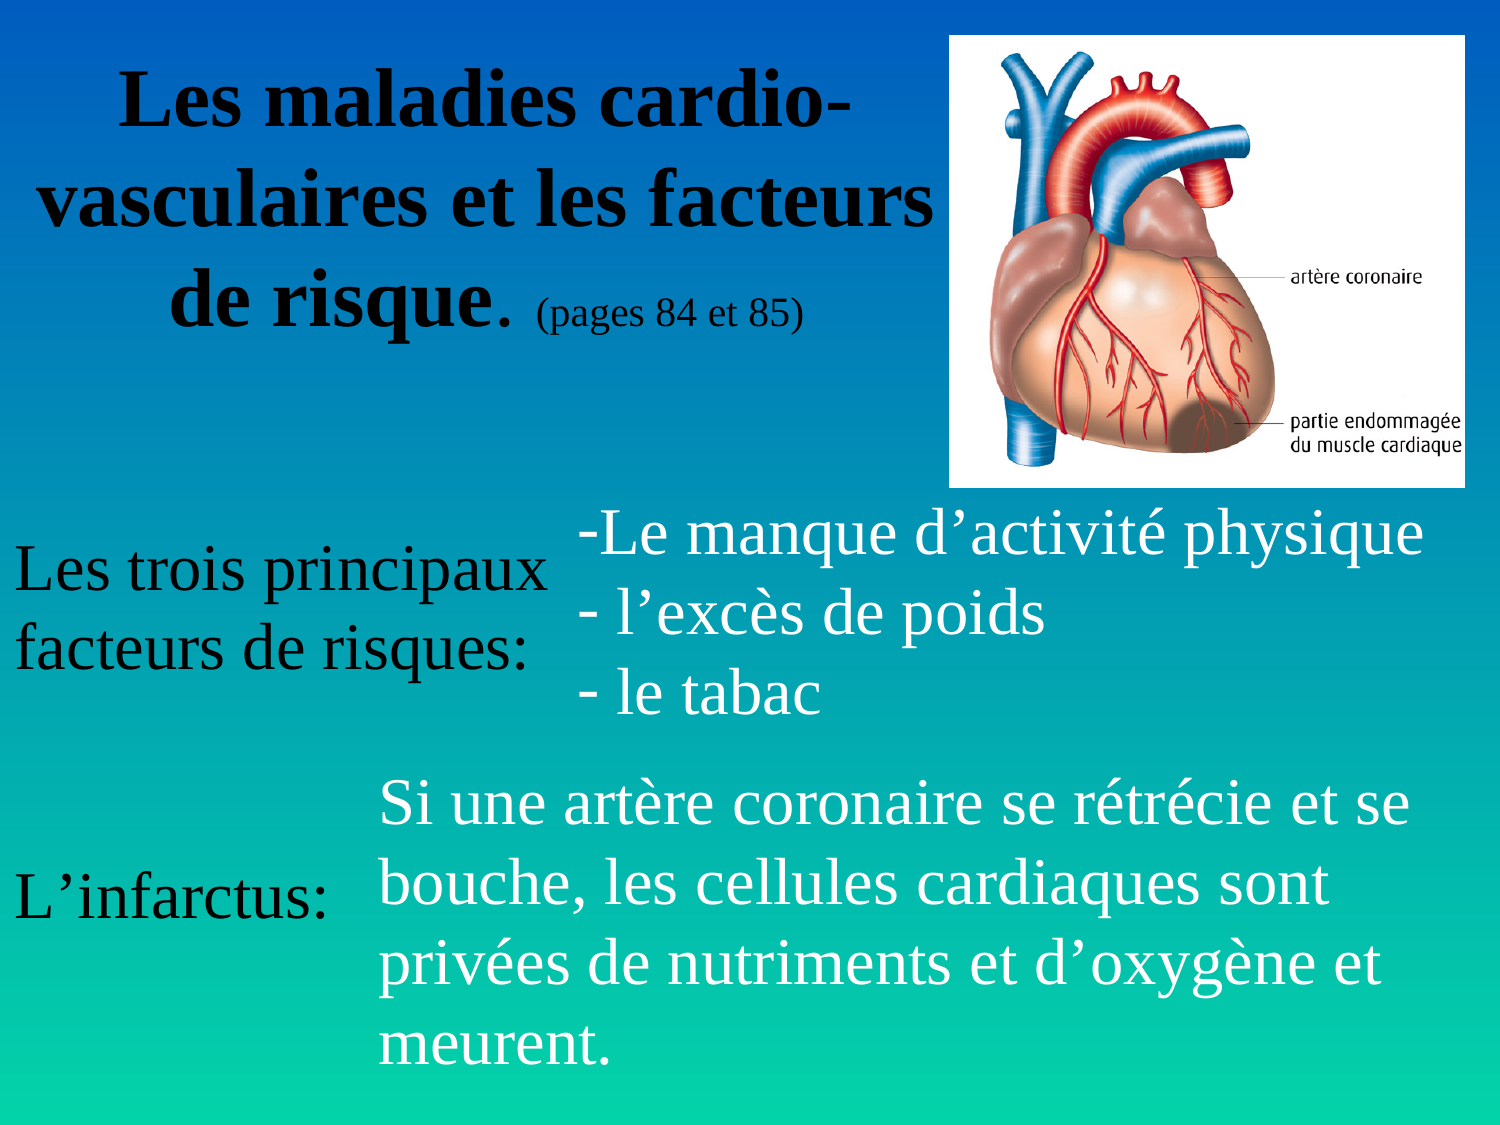

Les maladies cardio-vasculaires et les facteurs de risque. (pages 84 et 85)
Le manque d’activité physique
 l’excès de poids
 le tabac
Les trois principaux facteurs de risques:
Si une artère coronaire se rétrécie et se bouche, les cellules cardiaques sont privées de nutriments et d’oxygène et meurent.
L’infarctus: